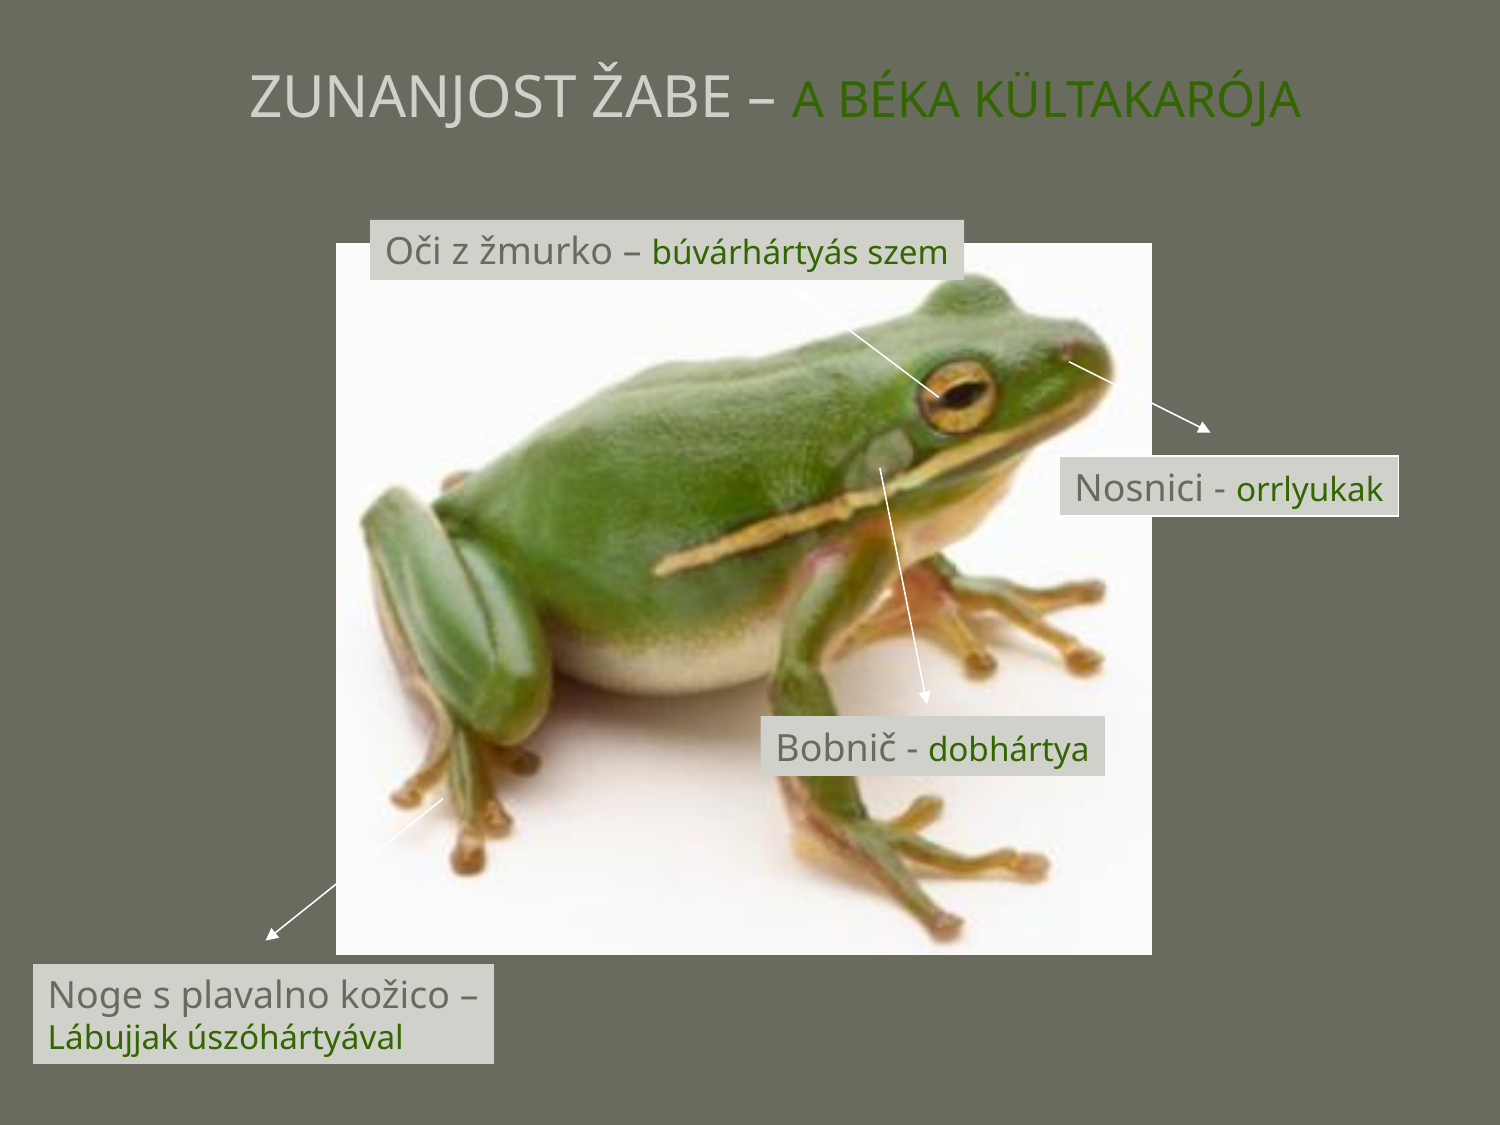

# ZUNANJOST ŽABE – A BÉKA KÜLTAKARÓJA
Oči z žmurko – búvárhártyás szem
Nosnici - orrlyukak
Bobnič - dobhártya
Noge s plavalno kožico –
Lábujjak úszóhártyával